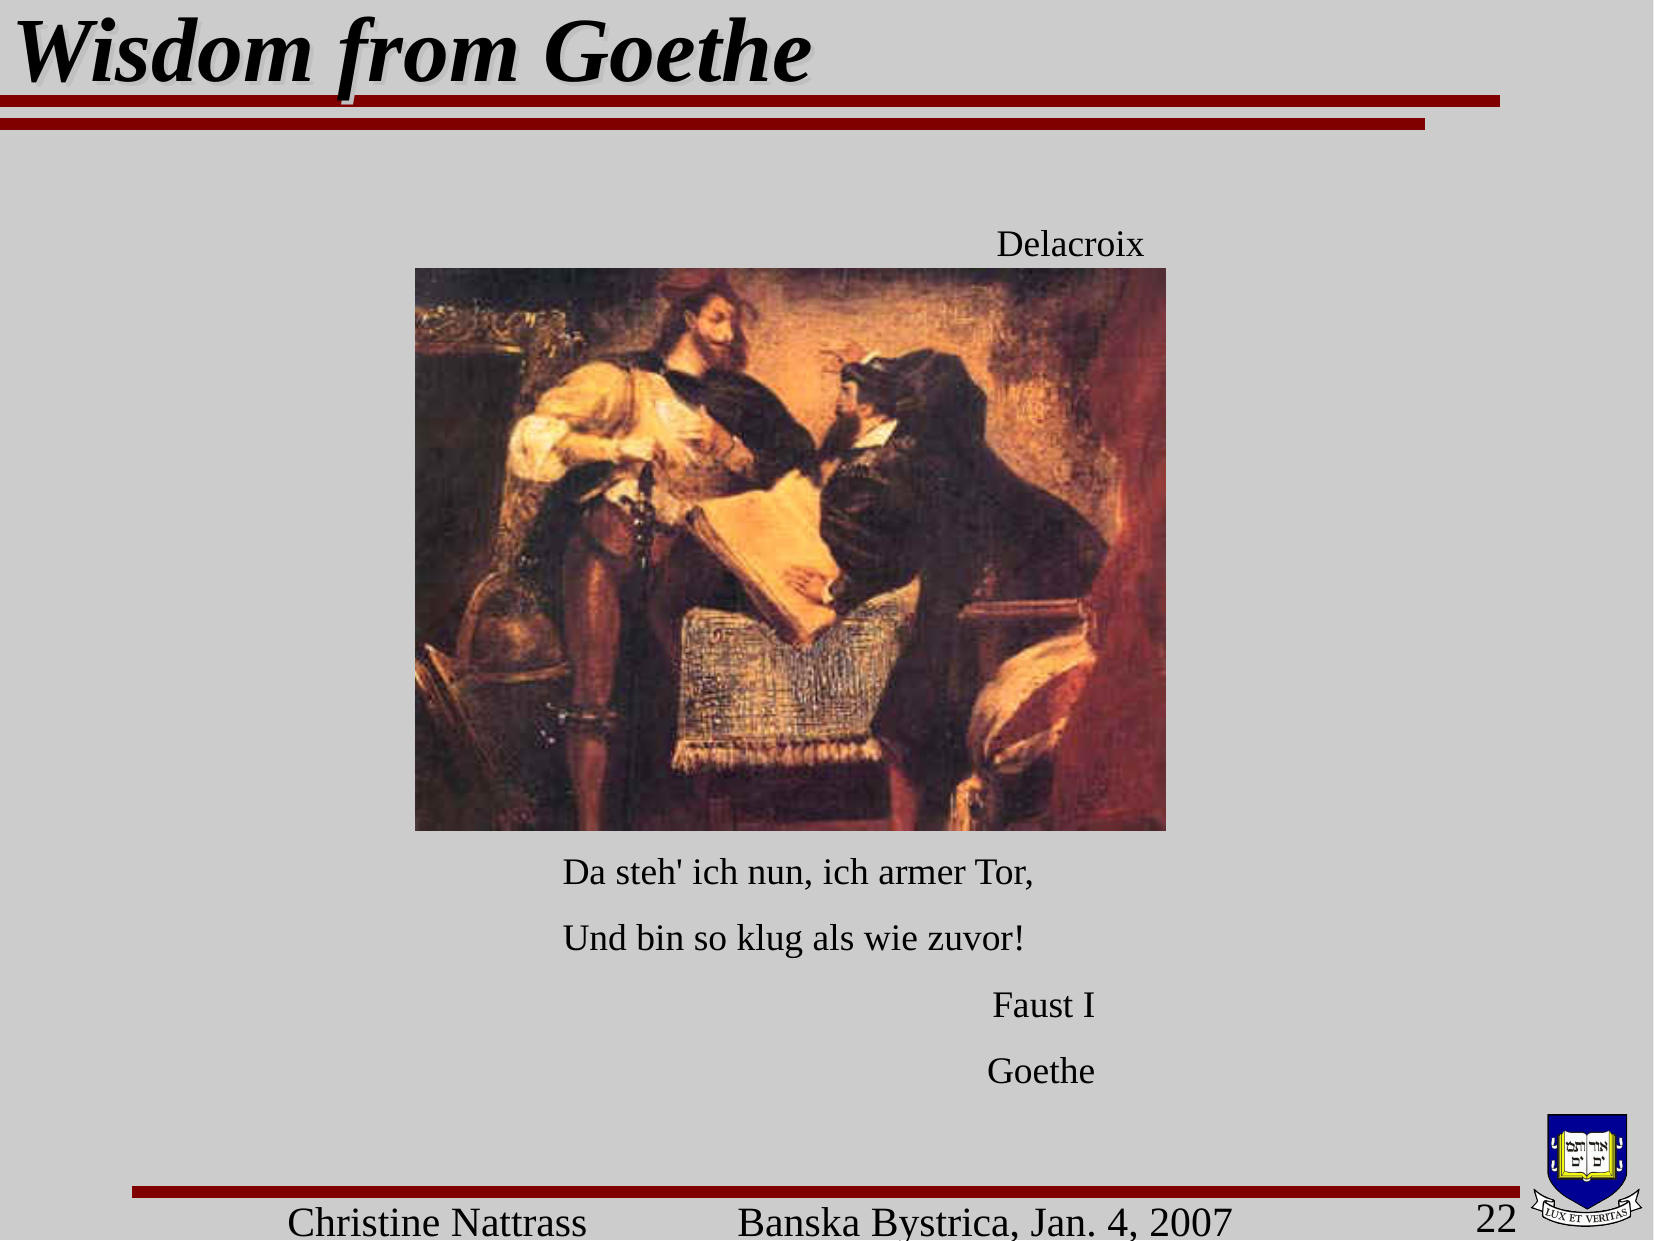

# Wisdom from Goethe
Delacroix
Da steh' ich nun, ich armer Tor,
Und bin so klug als wie zuvor!
Faust I
Goethe